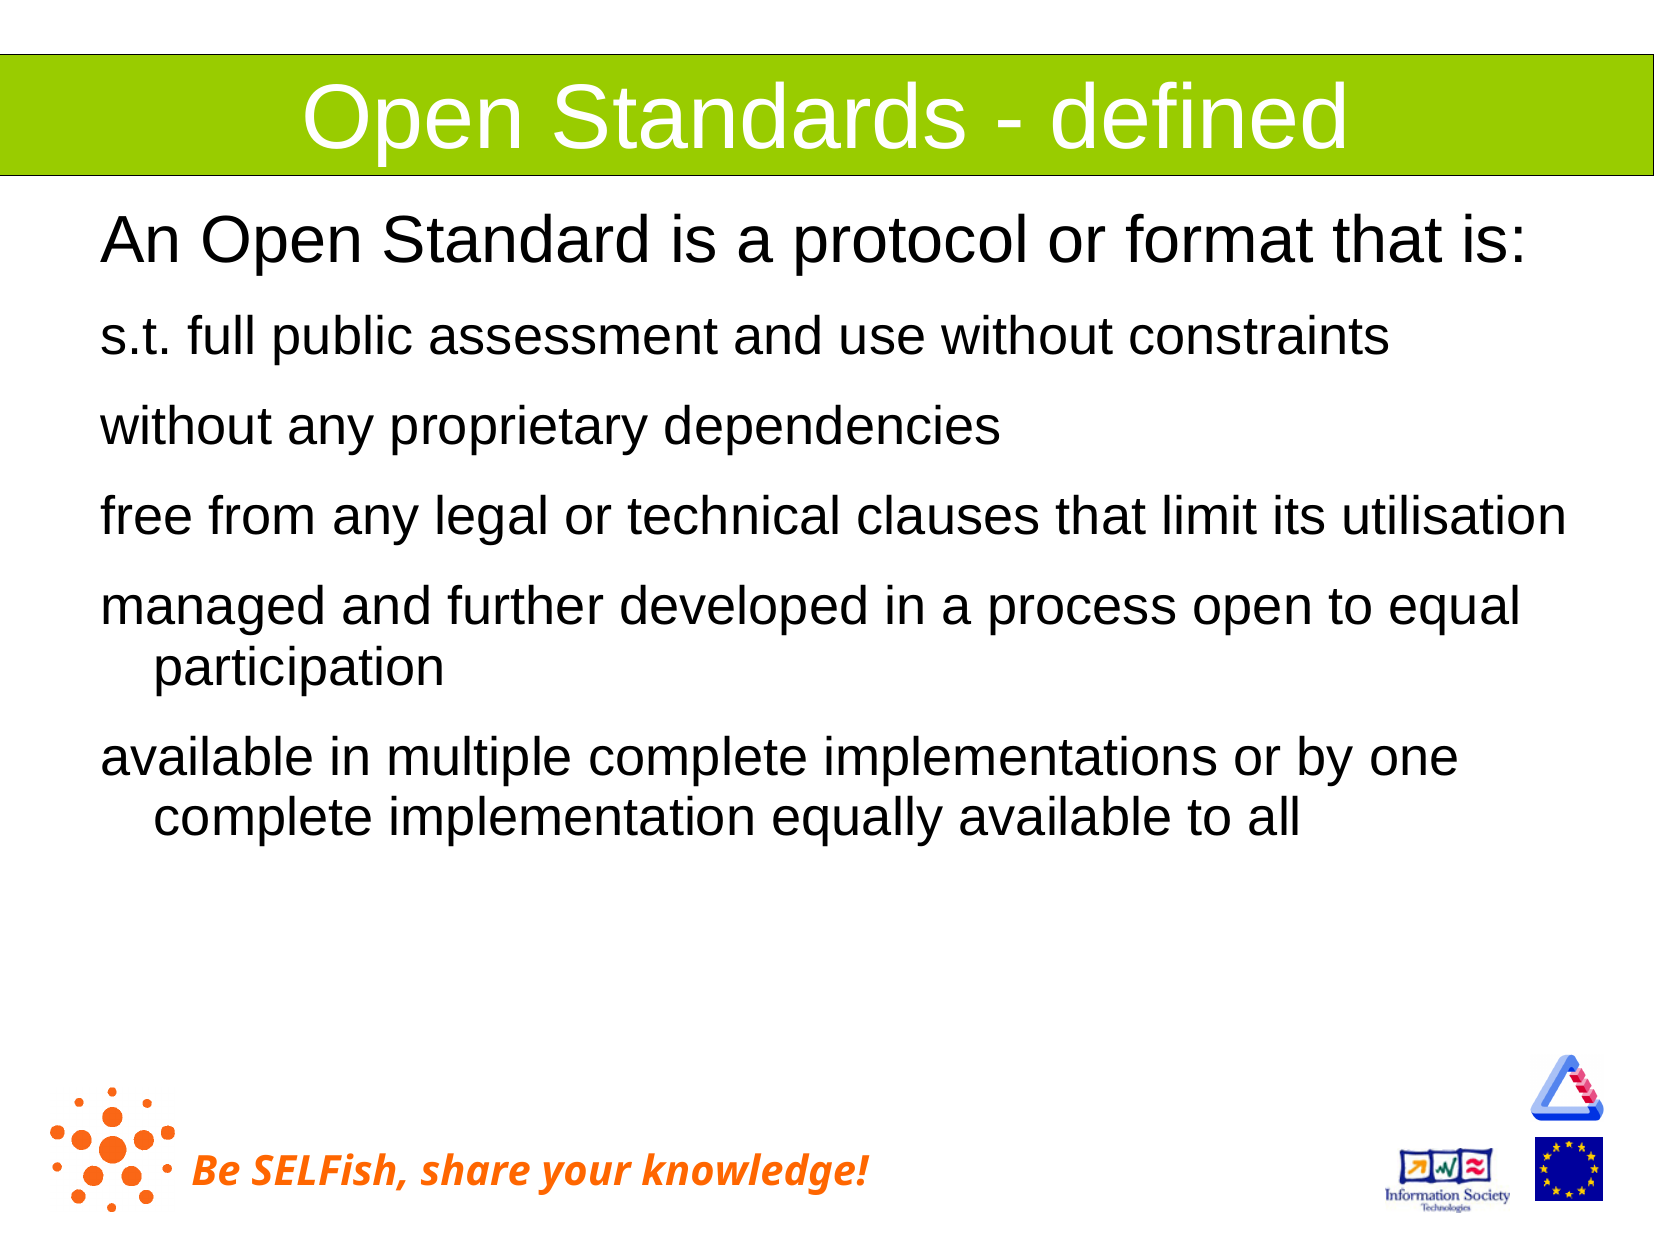

# Open Standards - defined
An Open Standard is a protocol or format that is:
s.t. full public assessment and use without constraints
without any proprietary dependencies
free from any legal or technical clauses that limit its utilisation
managed and further developed in a process open to equal participation
available in multiple complete implementations or by one complete implementation equally available to all